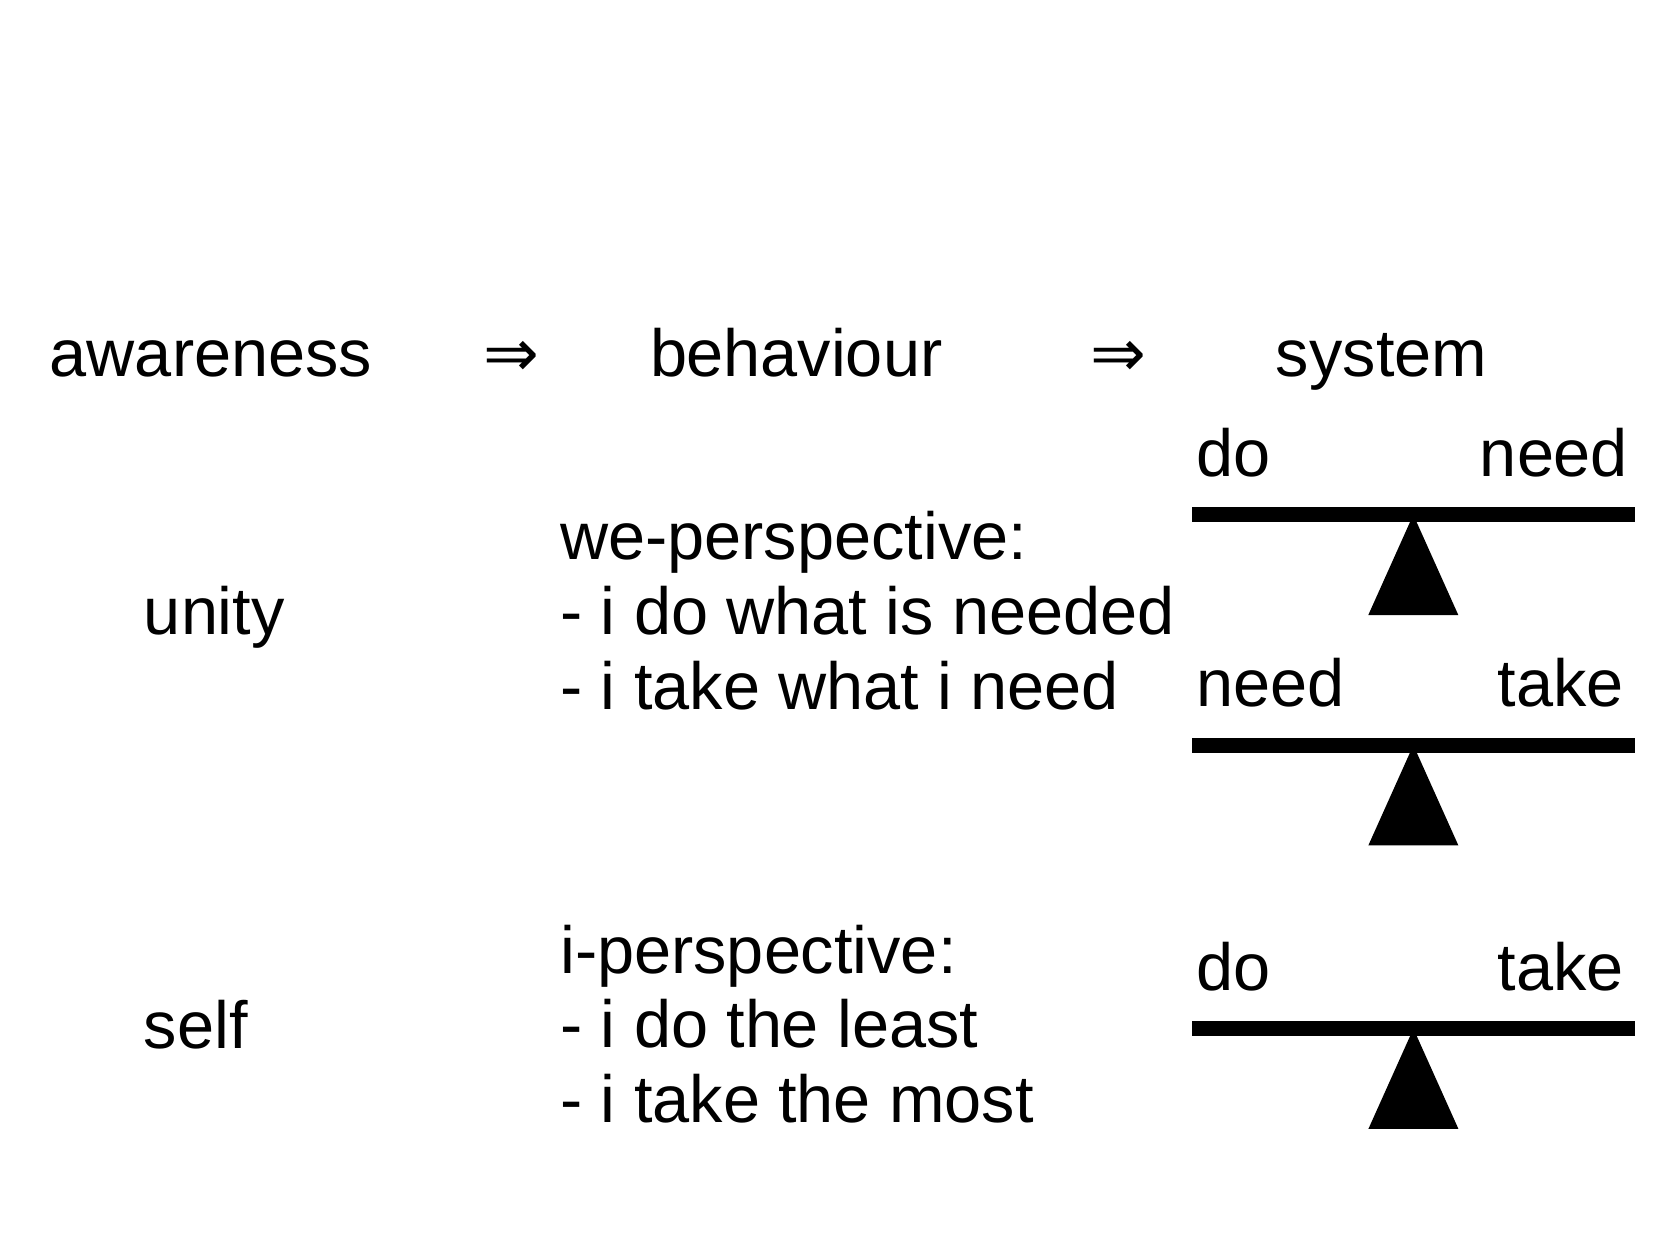

#
awareness ⇒ behaviour ⇒ system
do
need
we-perspective:
- i do what is needed
- i take what i need
unity
need
take
i-perspective:
- i do the least
- i take the most
do
take
self